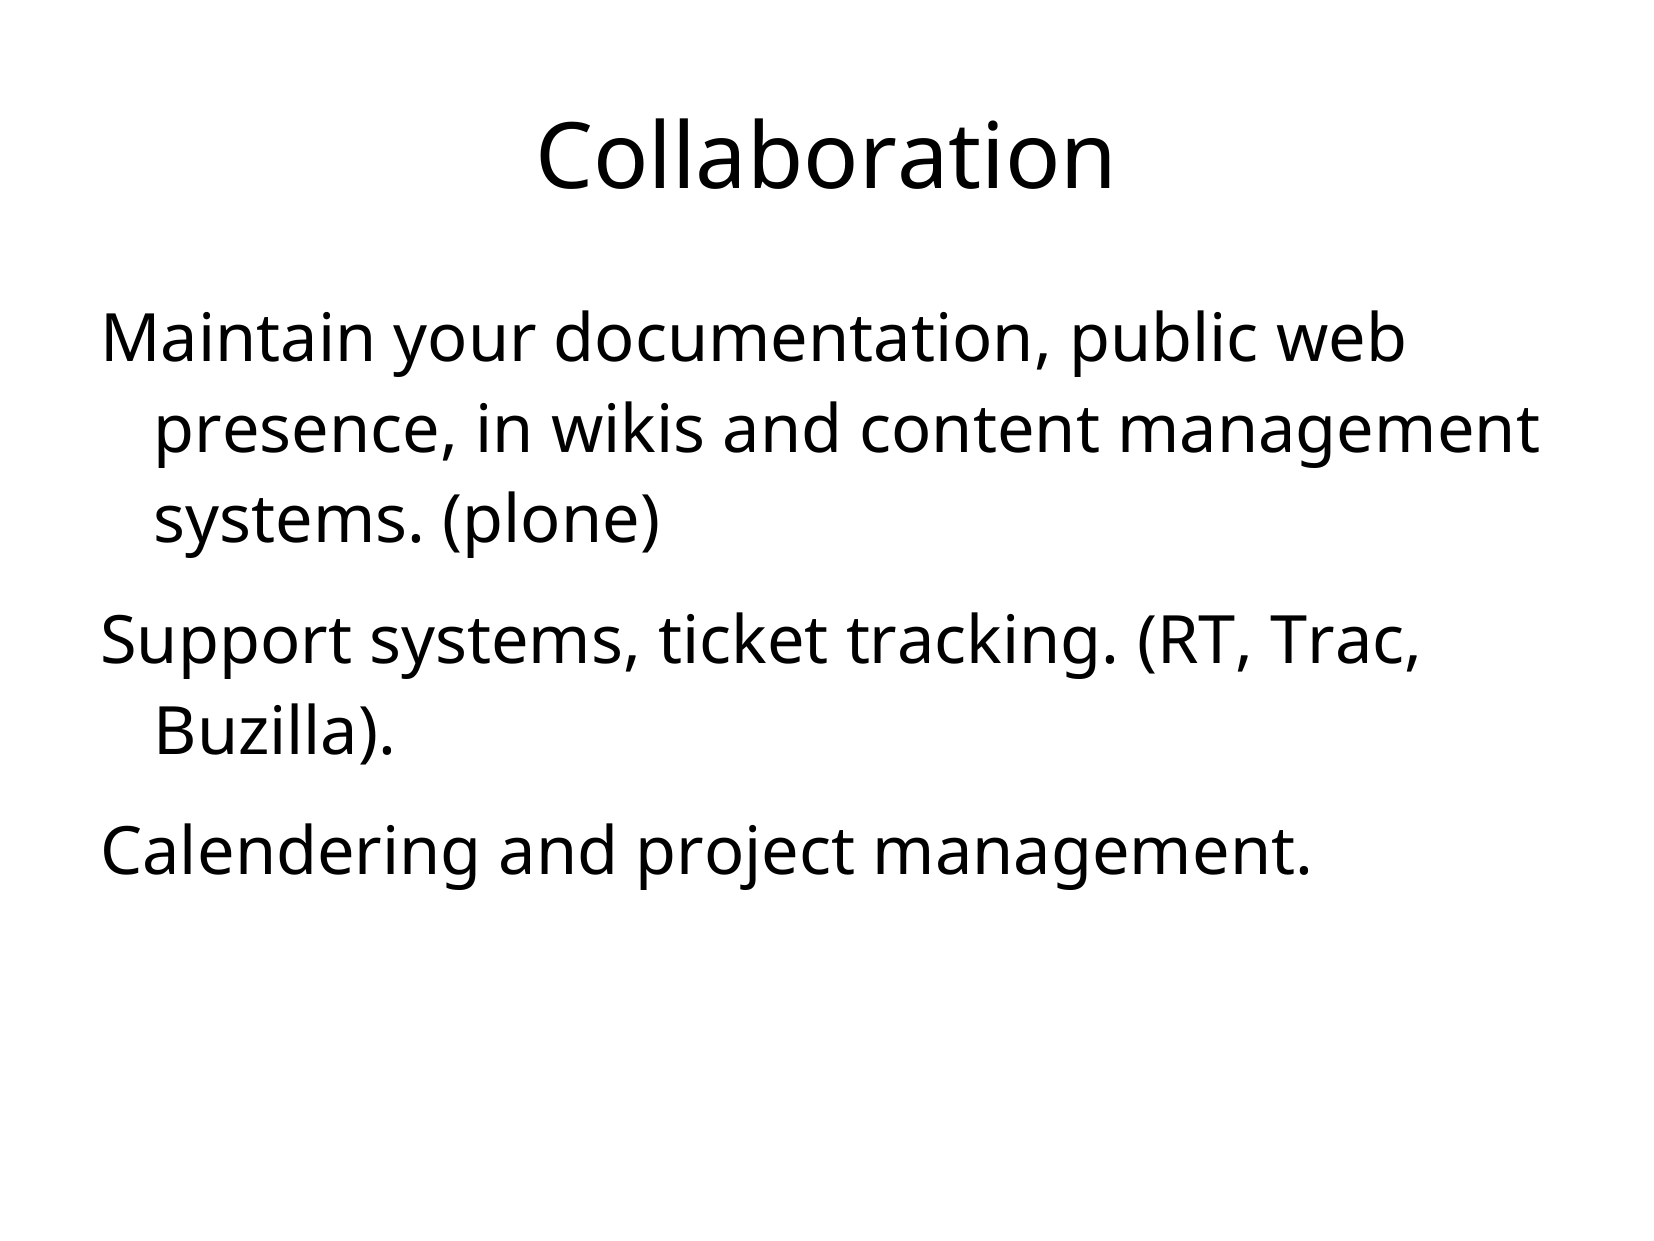

# Collaboration
Maintain your documentation, public web presence, in wikis and content management systems. (plone)
Support systems, ticket tracking. (RT, Trac, Buzilla).
Calendering and project management.